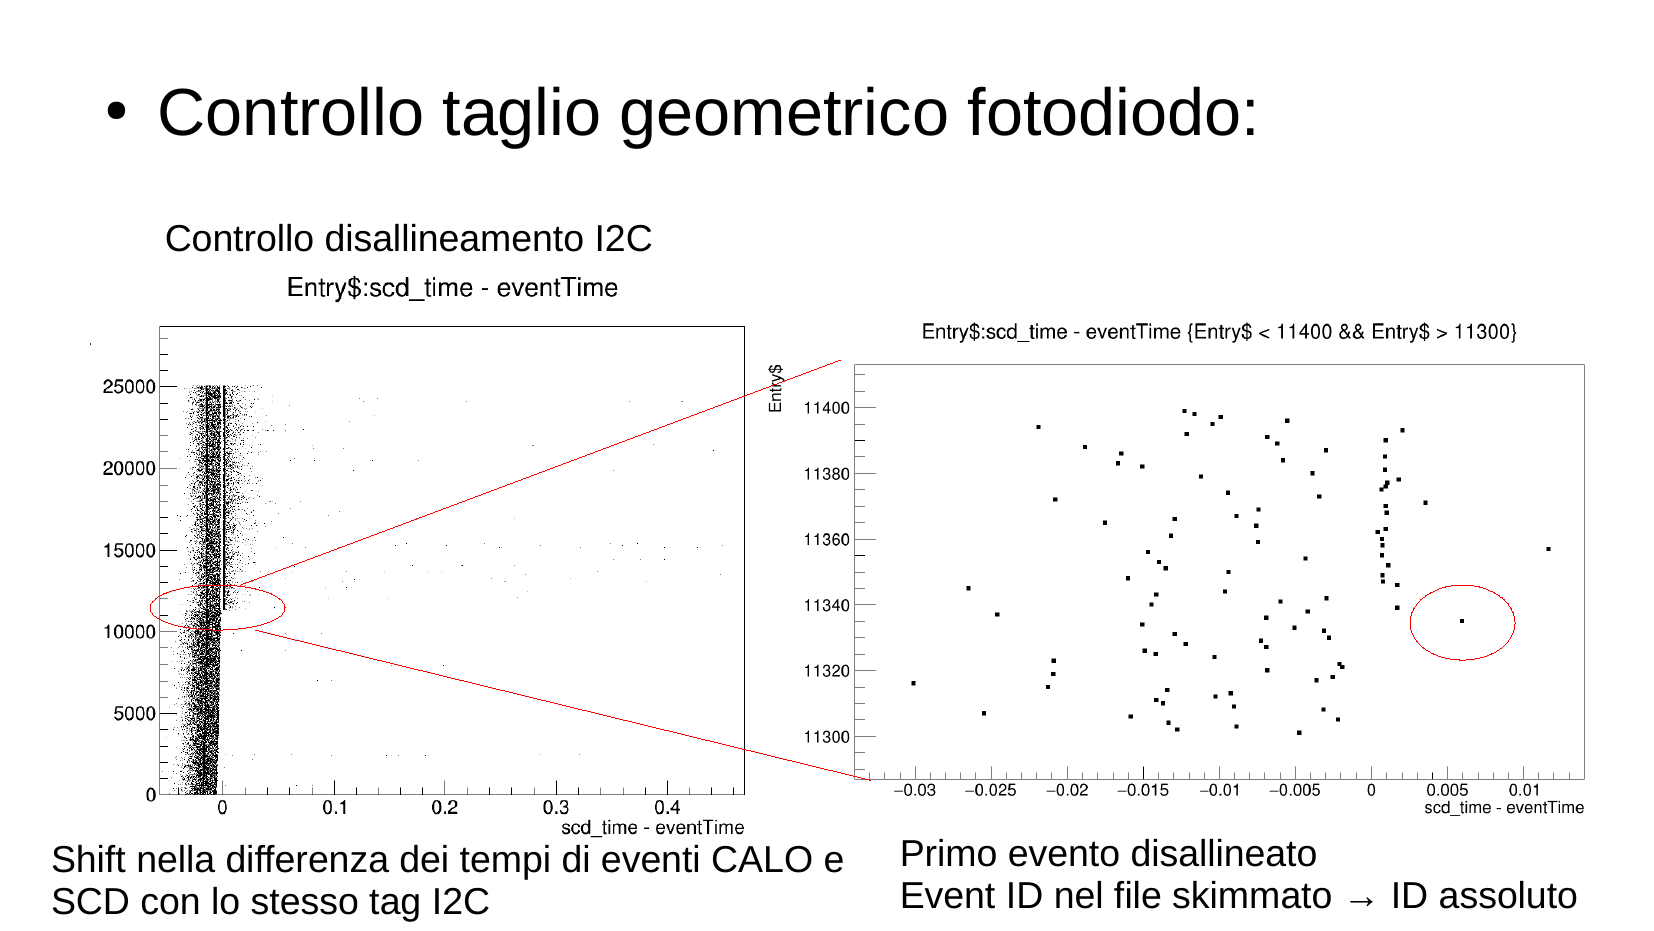

# Controllo taglio geometrico fotodiodo:
Controllo disallineamento I2C
Primo evento disallineato
Event ID nel file skimmato → ID assoluto
Shift nella differenza dei tempi di eventi CALO e SCD con lo stesso tag I2C